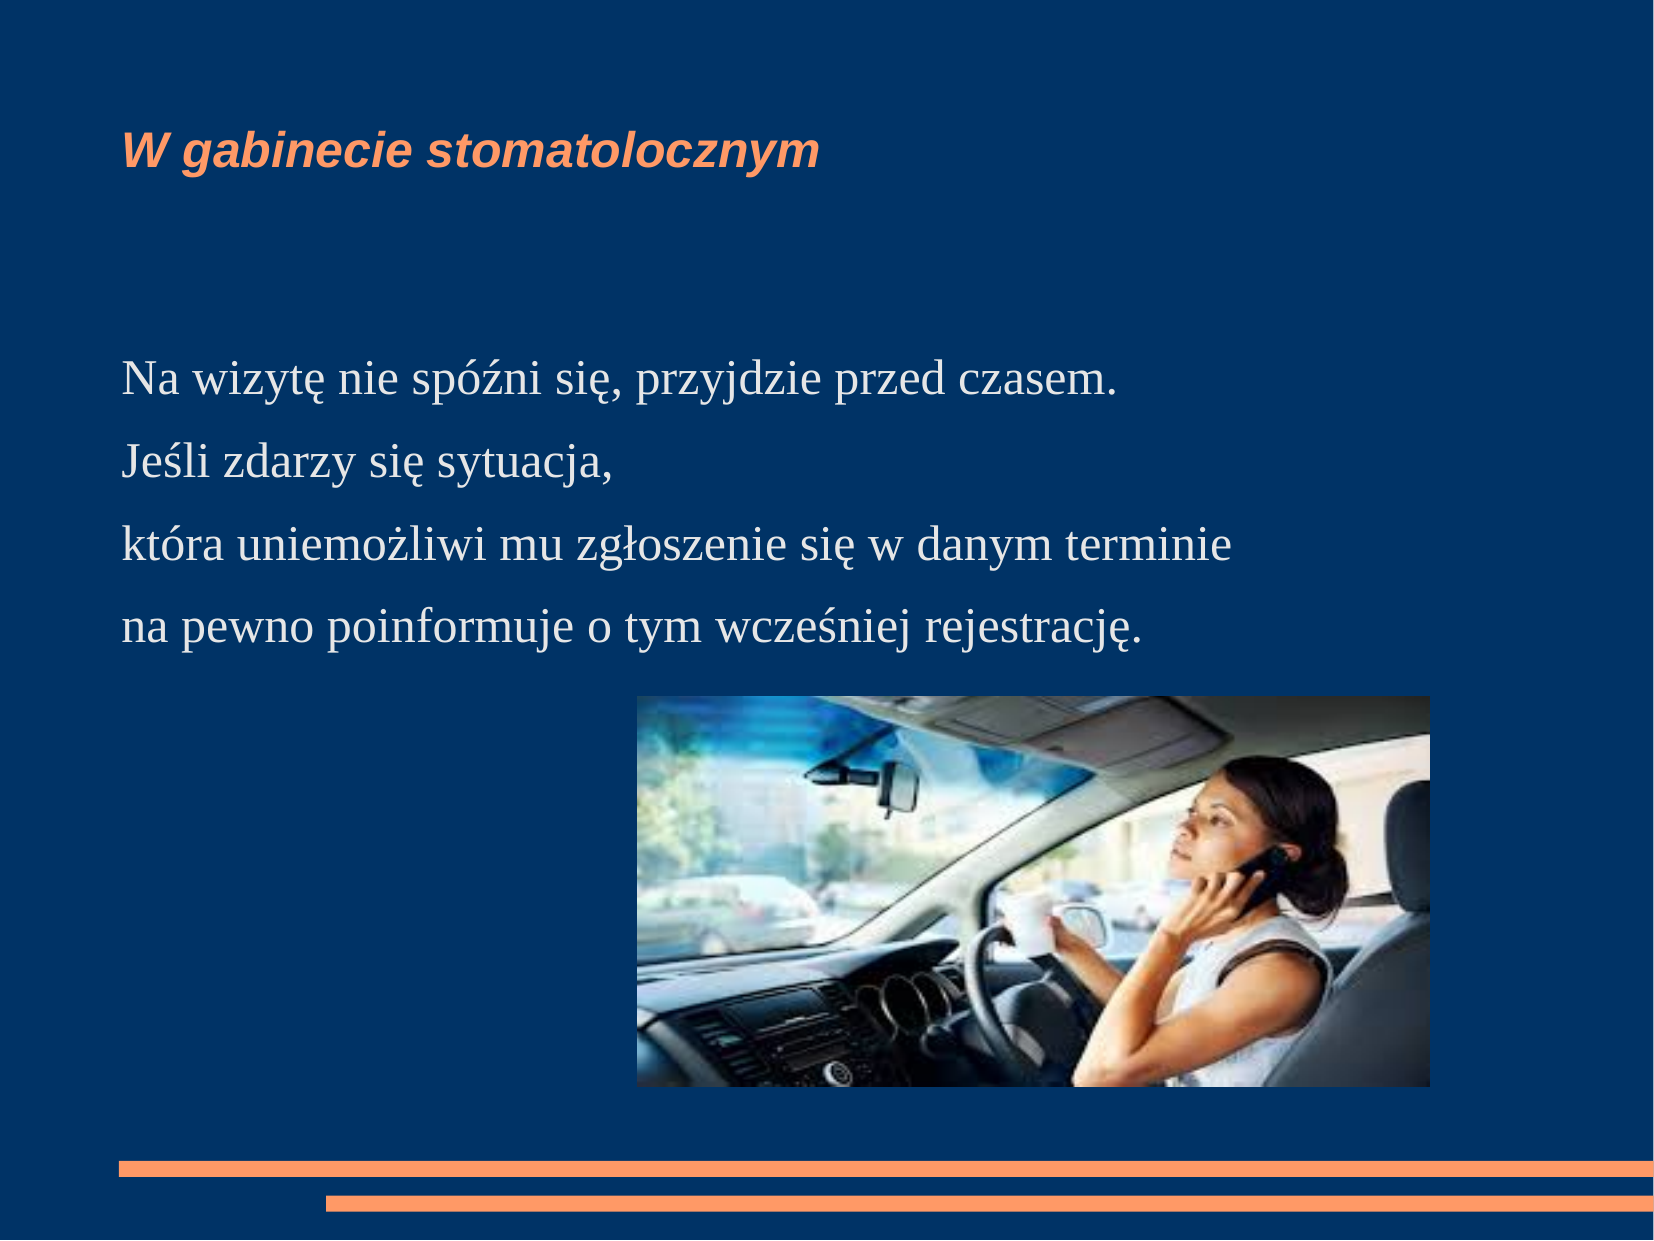

# W gabinecie stomatolocznym
Na wizytę nie spóźni się, przyjdzie przed czasem.
Jeśli zdarzy się sytuacja,
która uniemożliwi mu zgłoszenie się w danym terminie
na pewno poinformuje o tym wcześniej rejestrację.